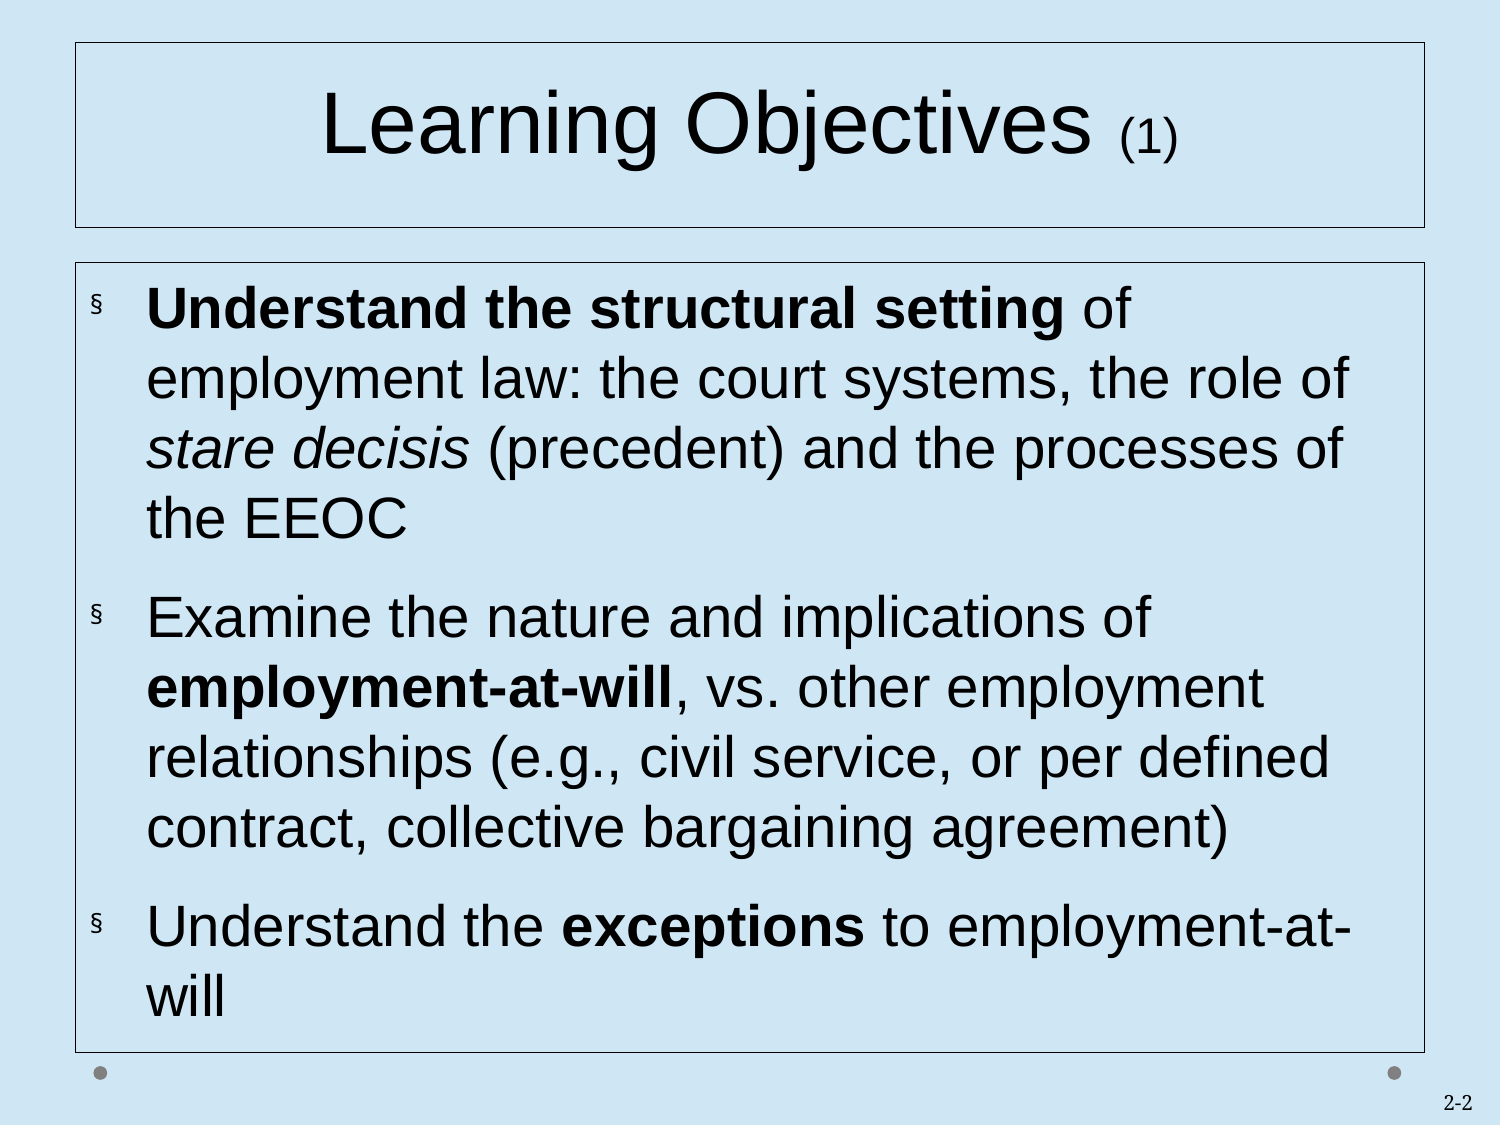

# Learning Objectives (1)
Understand the structural setting of employment law: the court systems, the role of stare decisis (precedent) and the processes of the EEOC
Examine the nature and implications of employment-at-will, vs. other employment relationships (e.g., civil service, or per defined contract, collective bargaining agreement)
Understand the exceptions to employment-at-will